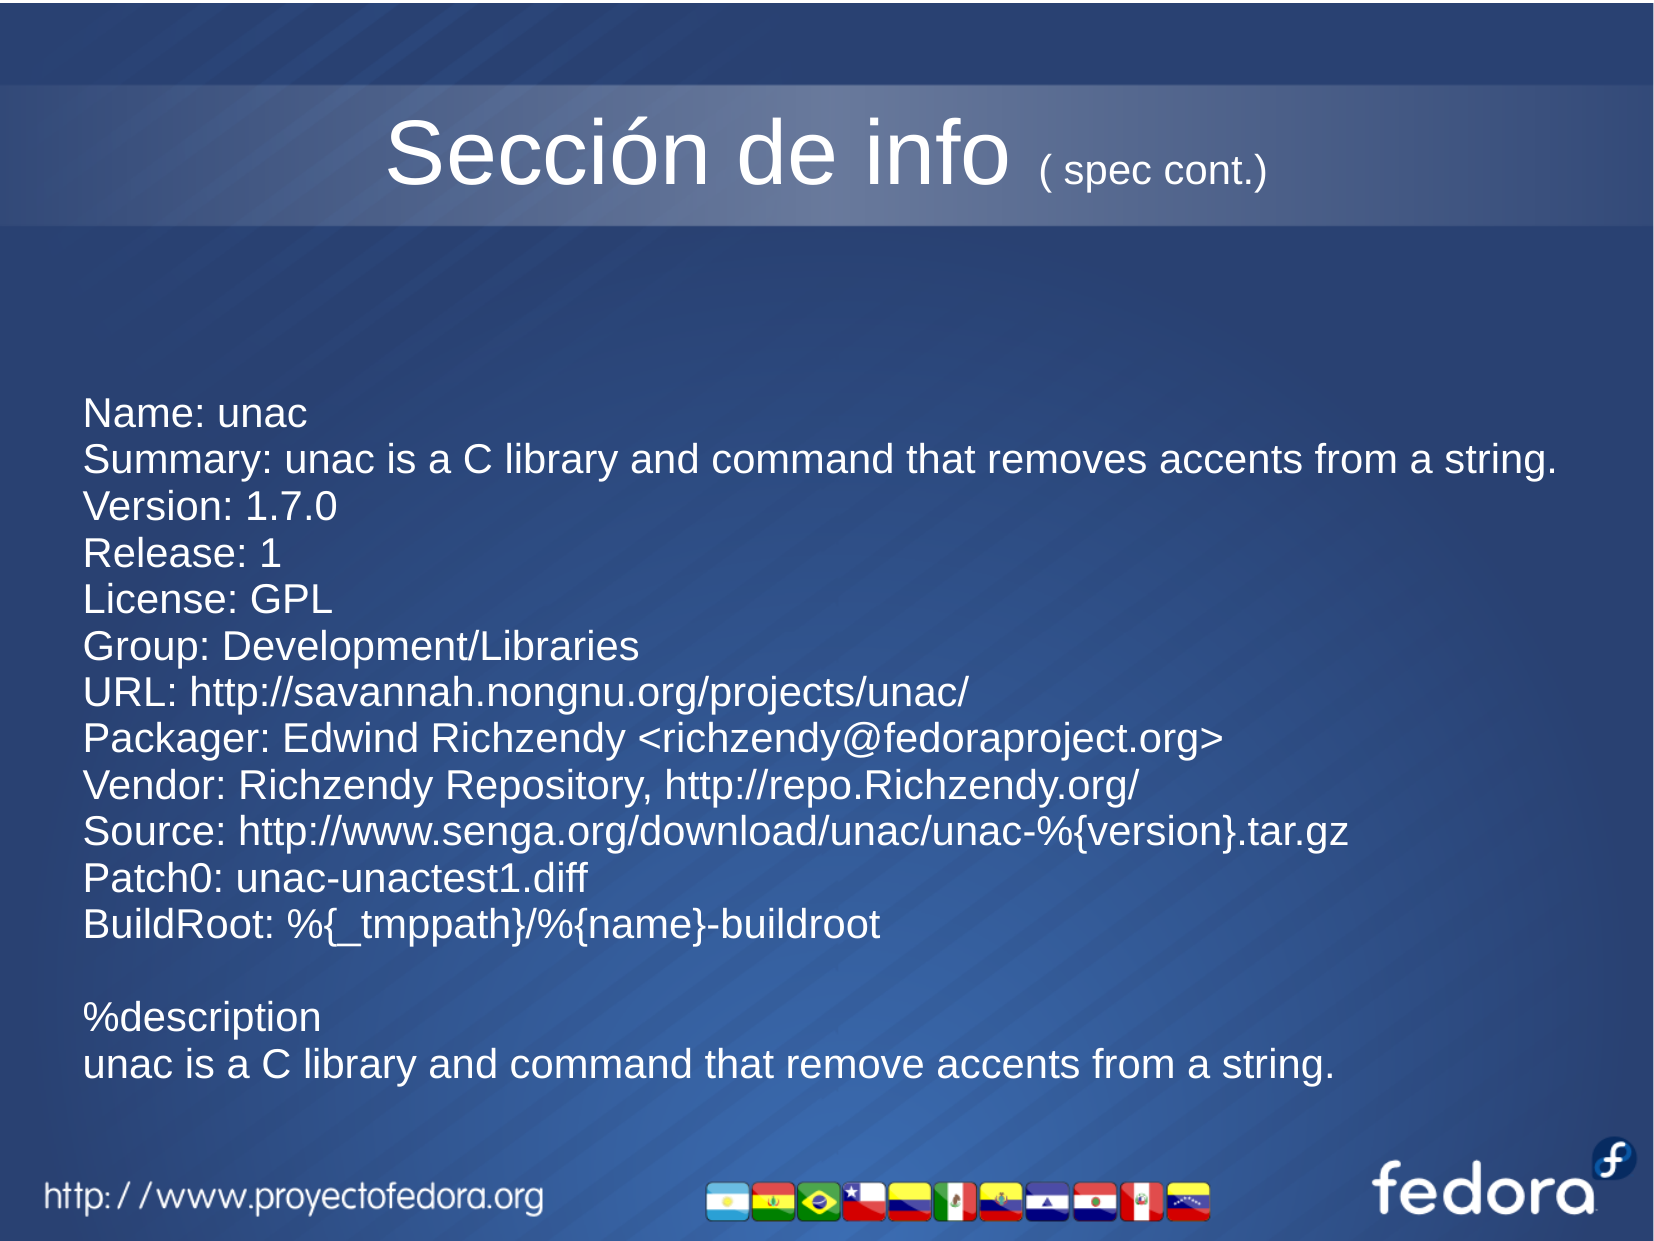

# Sección de info ( spec cont.)
Name: unac
Summary: unac is a C library and command that removes accents from a string.
Version: 1.7.0
Release: 1
License: GPL
Group: Development/Libraries
URL: http://savannah.nongnu.org/projects/unac/
Packager: Edwind Richzendy <richzendy@fedoraproject.org>
Vendor: Richzendy Repository, http://repo.Richzendy.org/
Source: http://www.senga.org/download/unac/unac-%{version}.tar.gz
Patch0: unac-unactest1.diff
BuildRoot: %{_tmppath}/%{name}-buildroot
%description
unac is a C library and command that remove accents from a string.